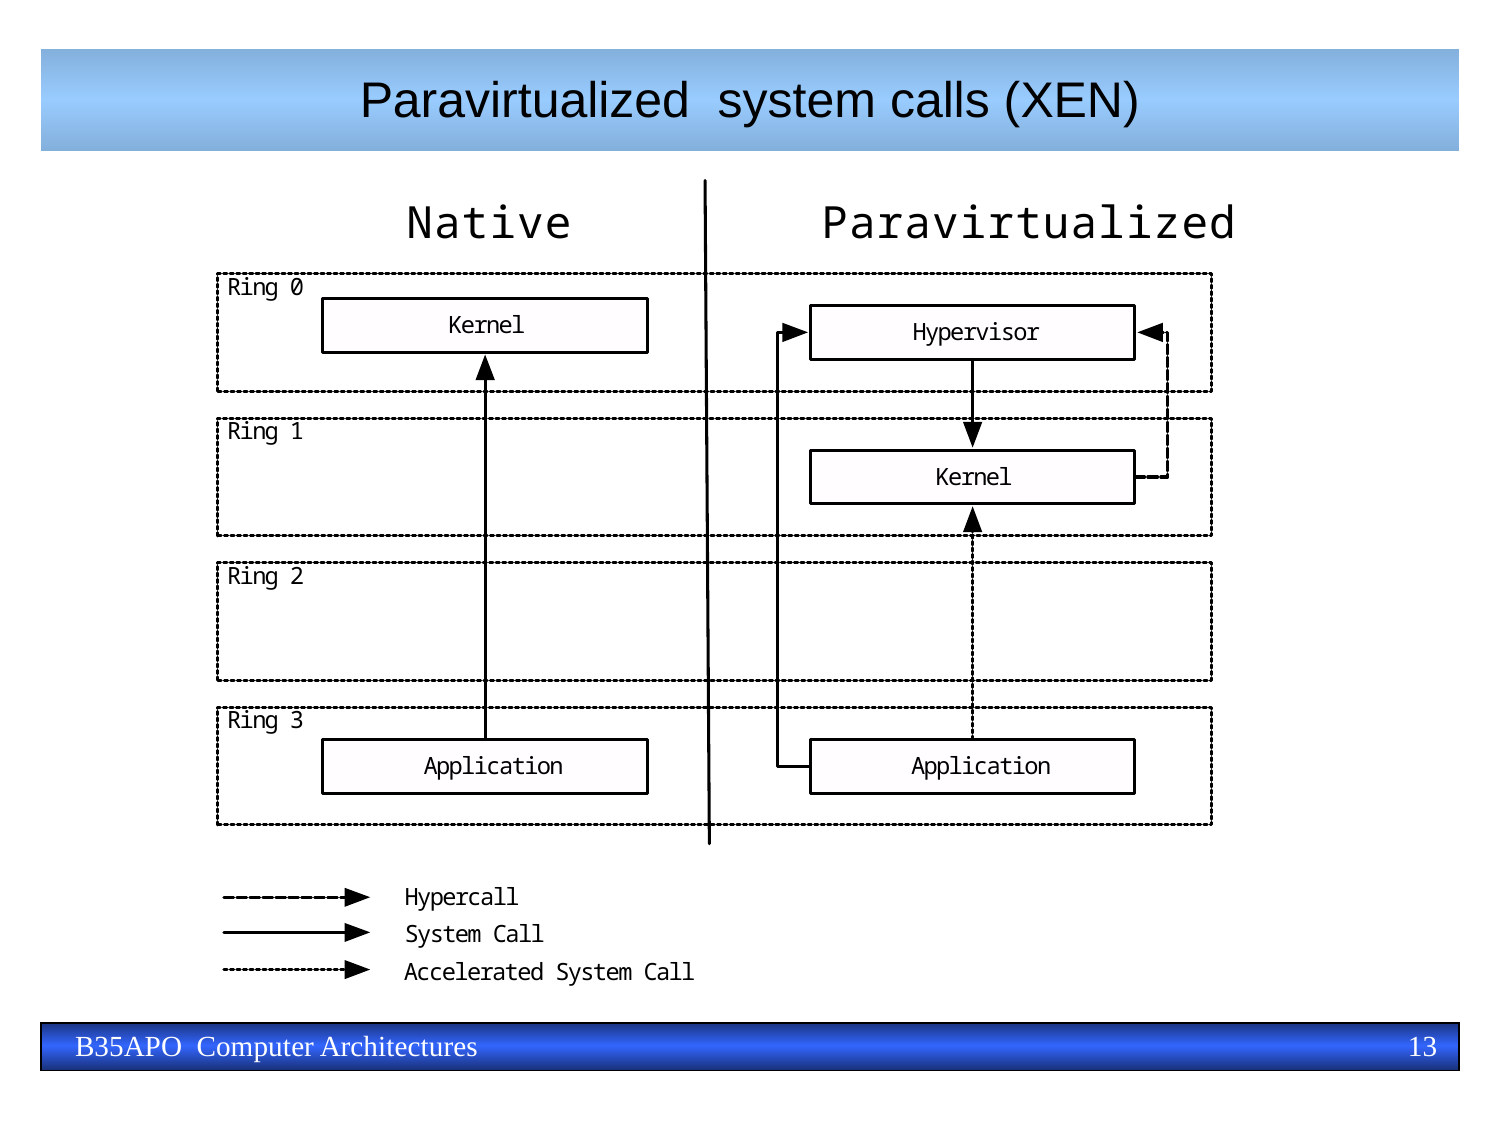

# Paravirtualized system calls (XEN)
B35APO Computer Architectures
13